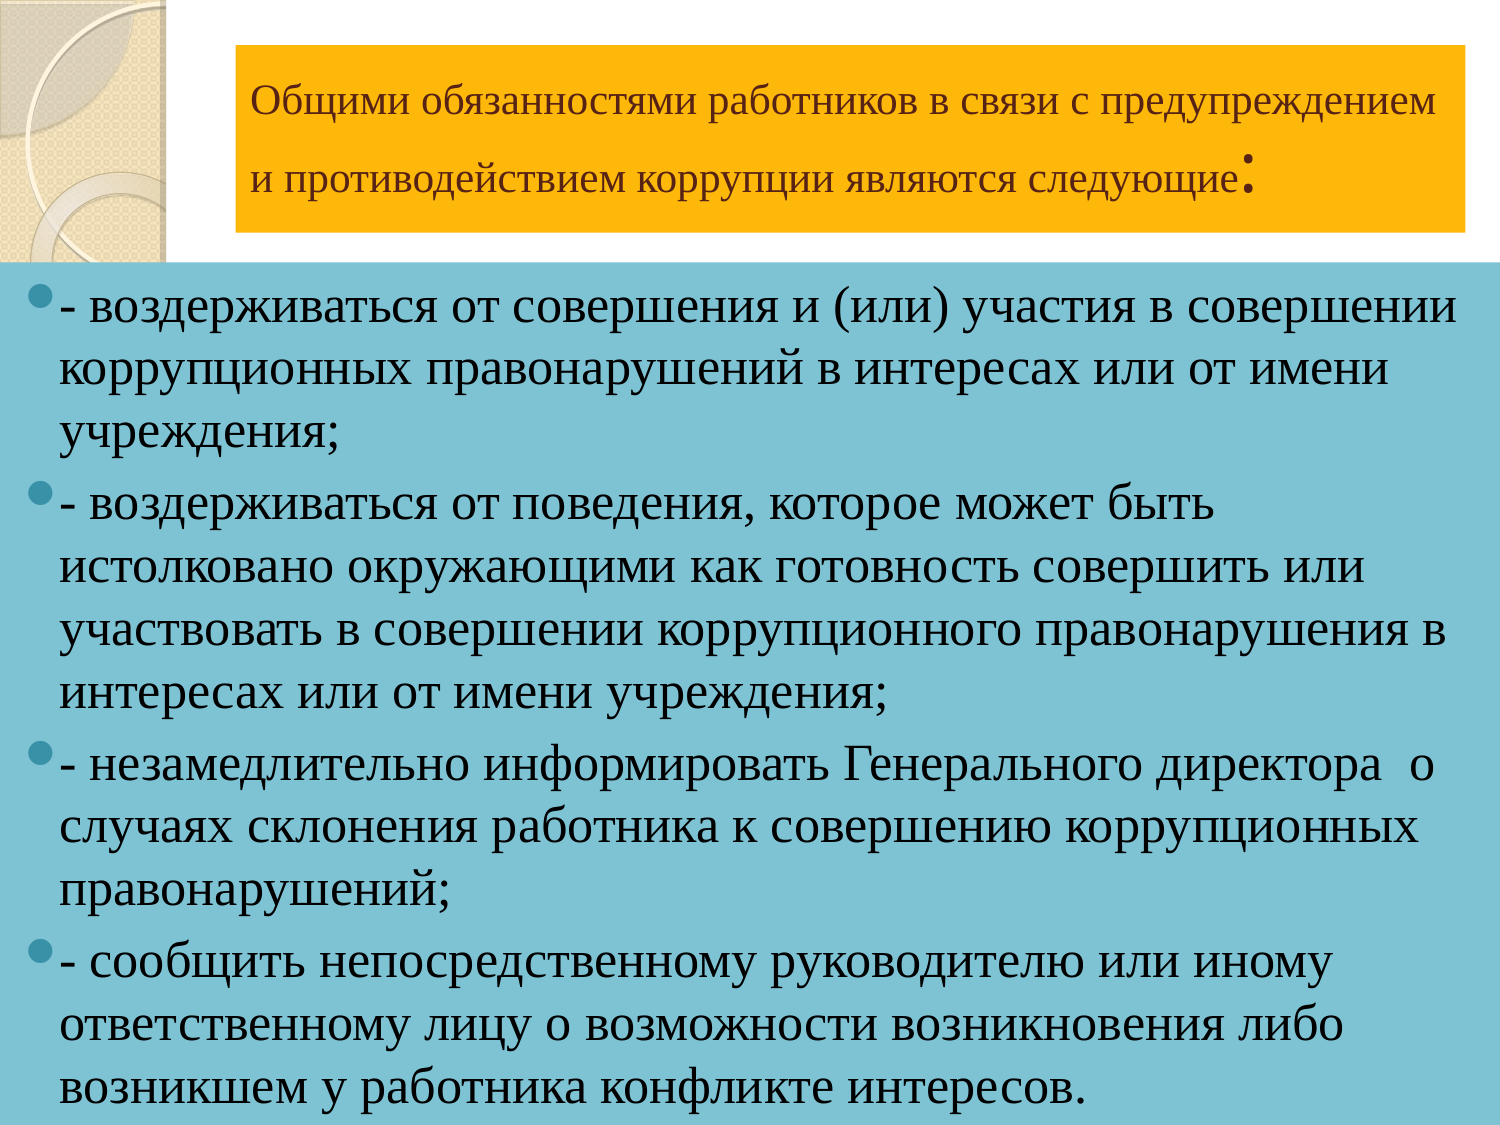

# Общими обязанностями работников в связи с предупреждением и противодействием коррупции являются следующие:
- воздерживаться от совершения и (или) участия в совершении коррупционных правонарушений в интересах или от имени учреждения;
- воздерживаться от поведения, которое может быть истолковано окружающими как готовность совершить или участвовать в совершении коррупционного правонарушения в интересах или от имени учреждения;
- незамедлительно информировать Генерального директора о случаях склонения работника к совершению коррупционных правонарушений;
- сообщить непосредственному руководителю или иному ответственному лицу о возможности возникновения либо возникшем у работника конфликте интересов.